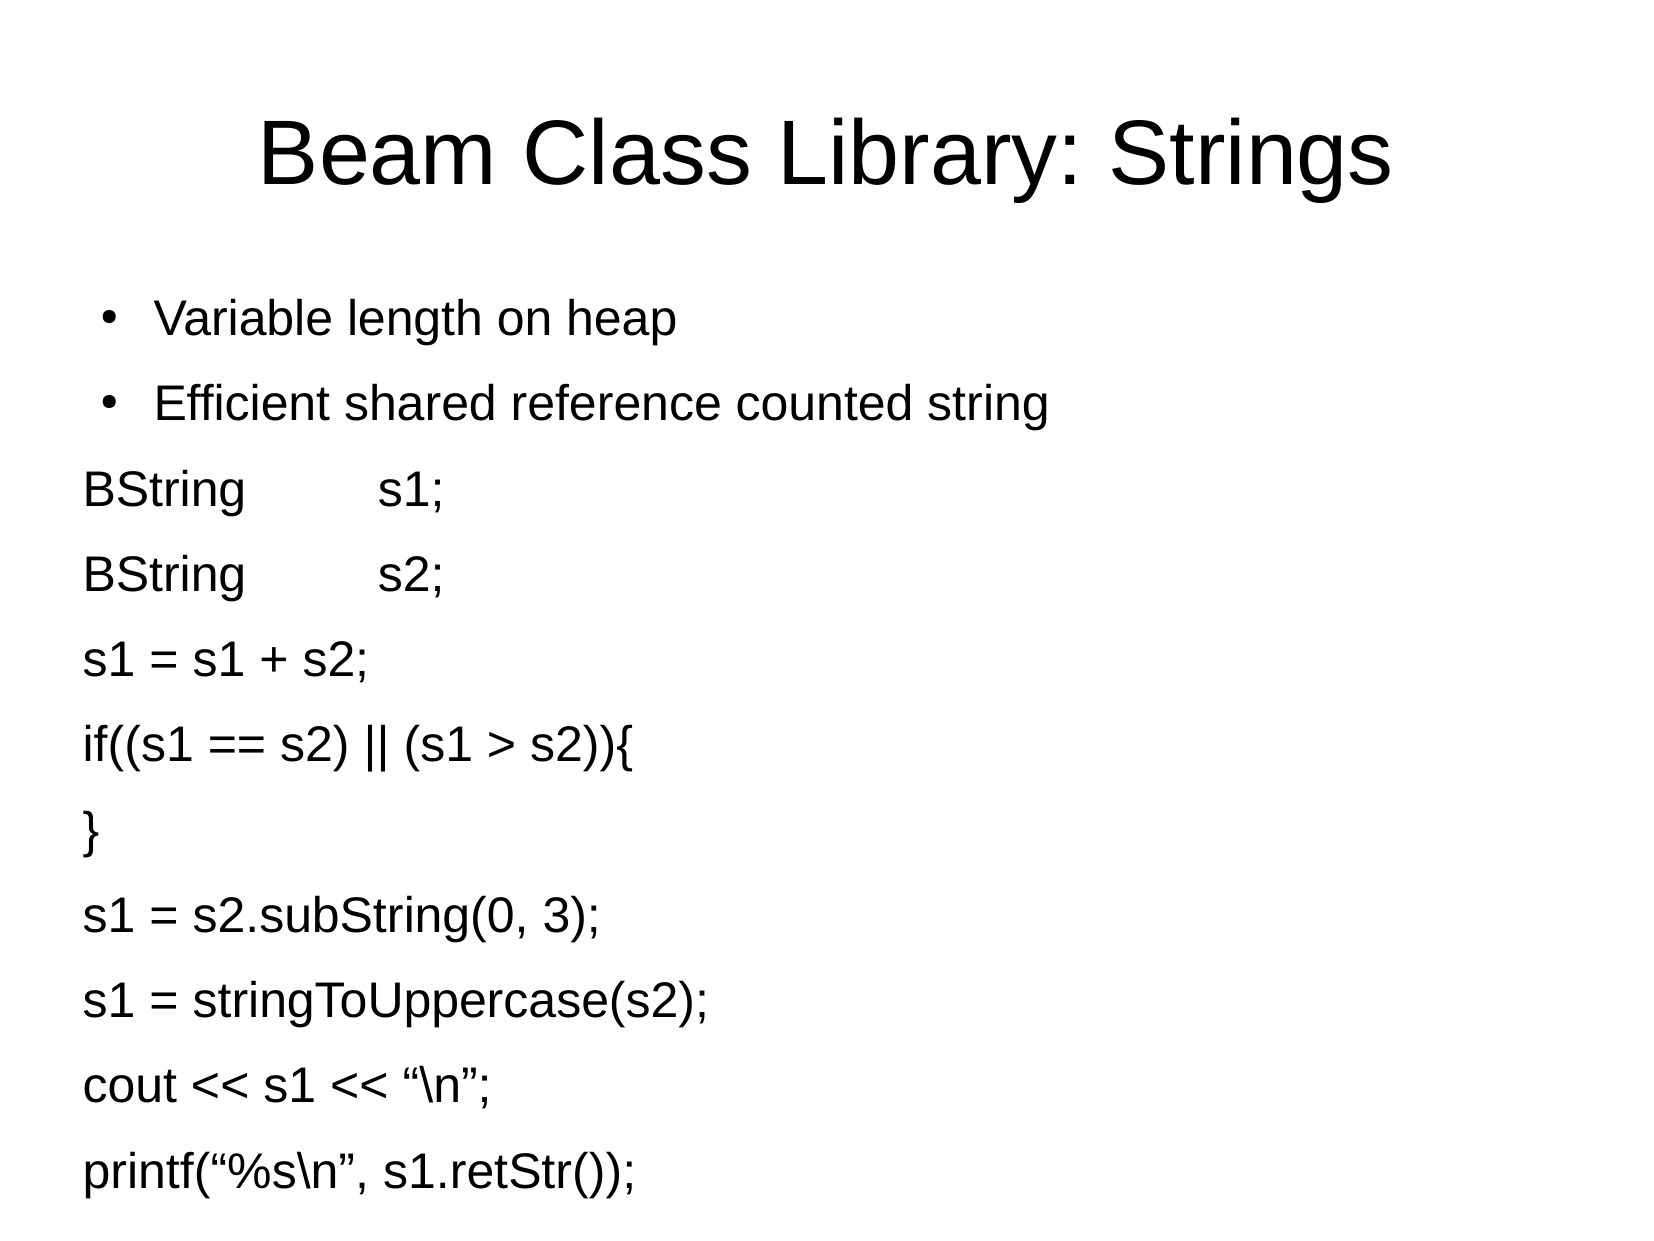

# Beam Class Library: Strings
Variable length on heap
Efficient shared reference counted string
BString		s1;
BString		s2;
s1 = s1 + s2;
if((s1 == s2) || (s1 > s2)){
}
s1 = s2.subString(0, 3);
s1 = stringToUppercase(s2);
cout << s1 << “\n”;
printf(“%s\n”, s1.retStr());